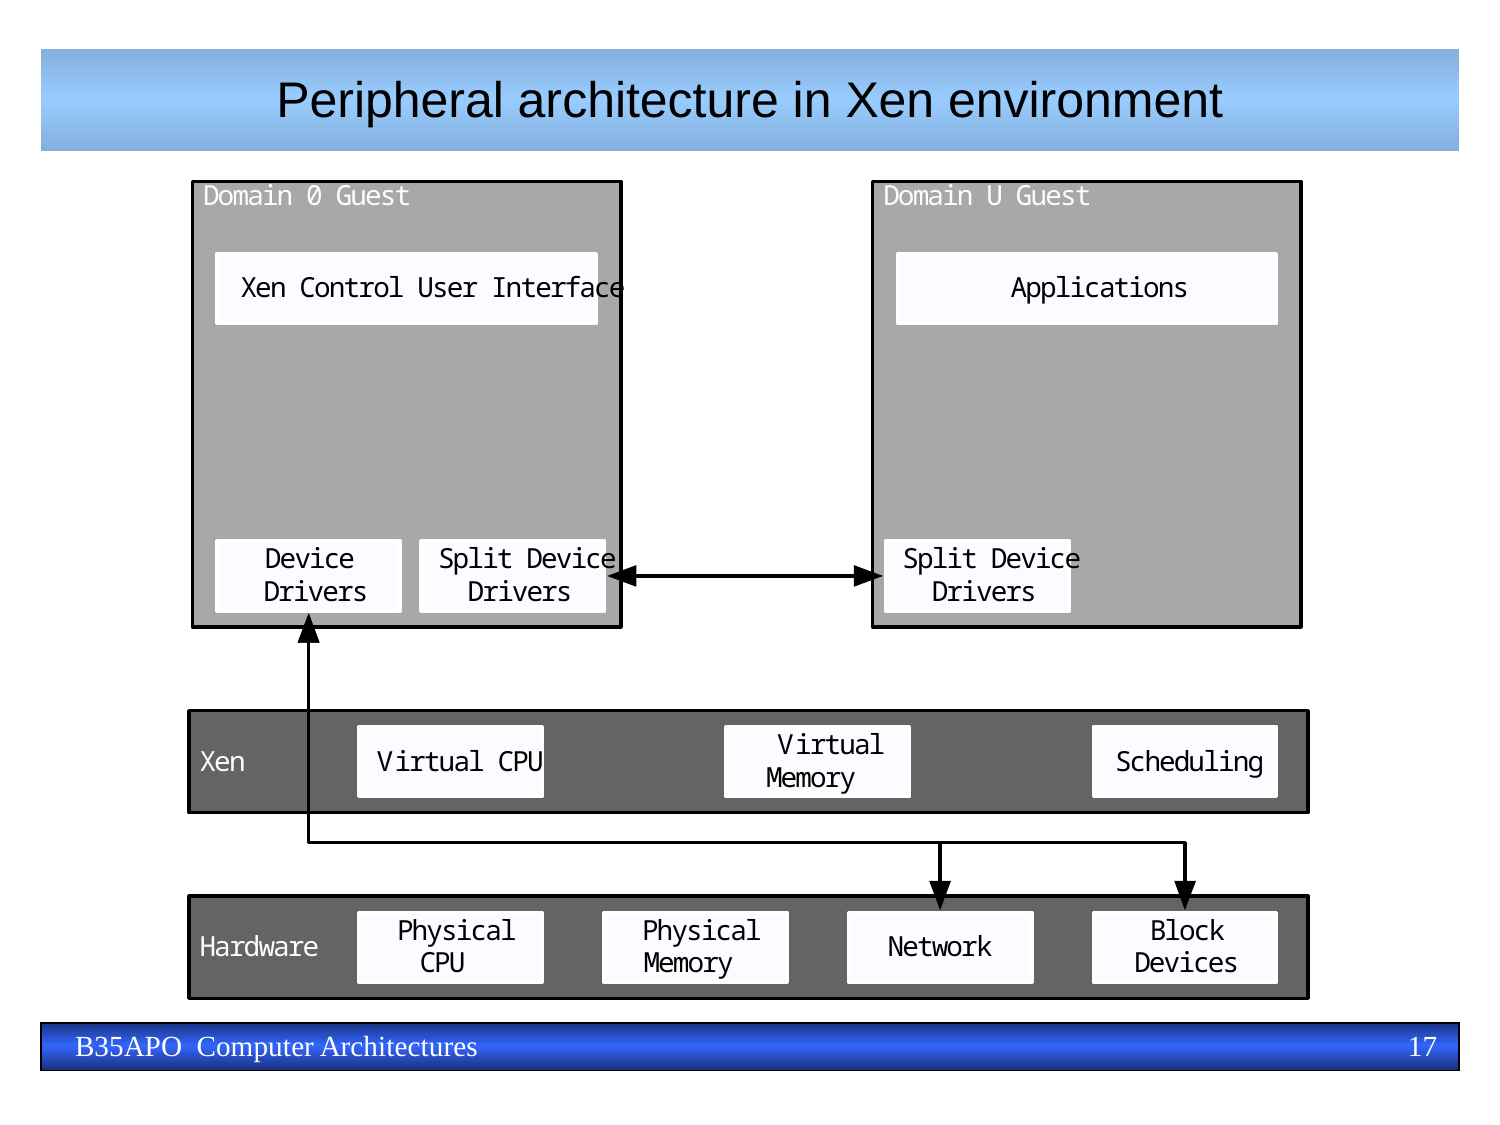

# Peripheral architecture in Xen environment
B35APO Computer Architectures
17